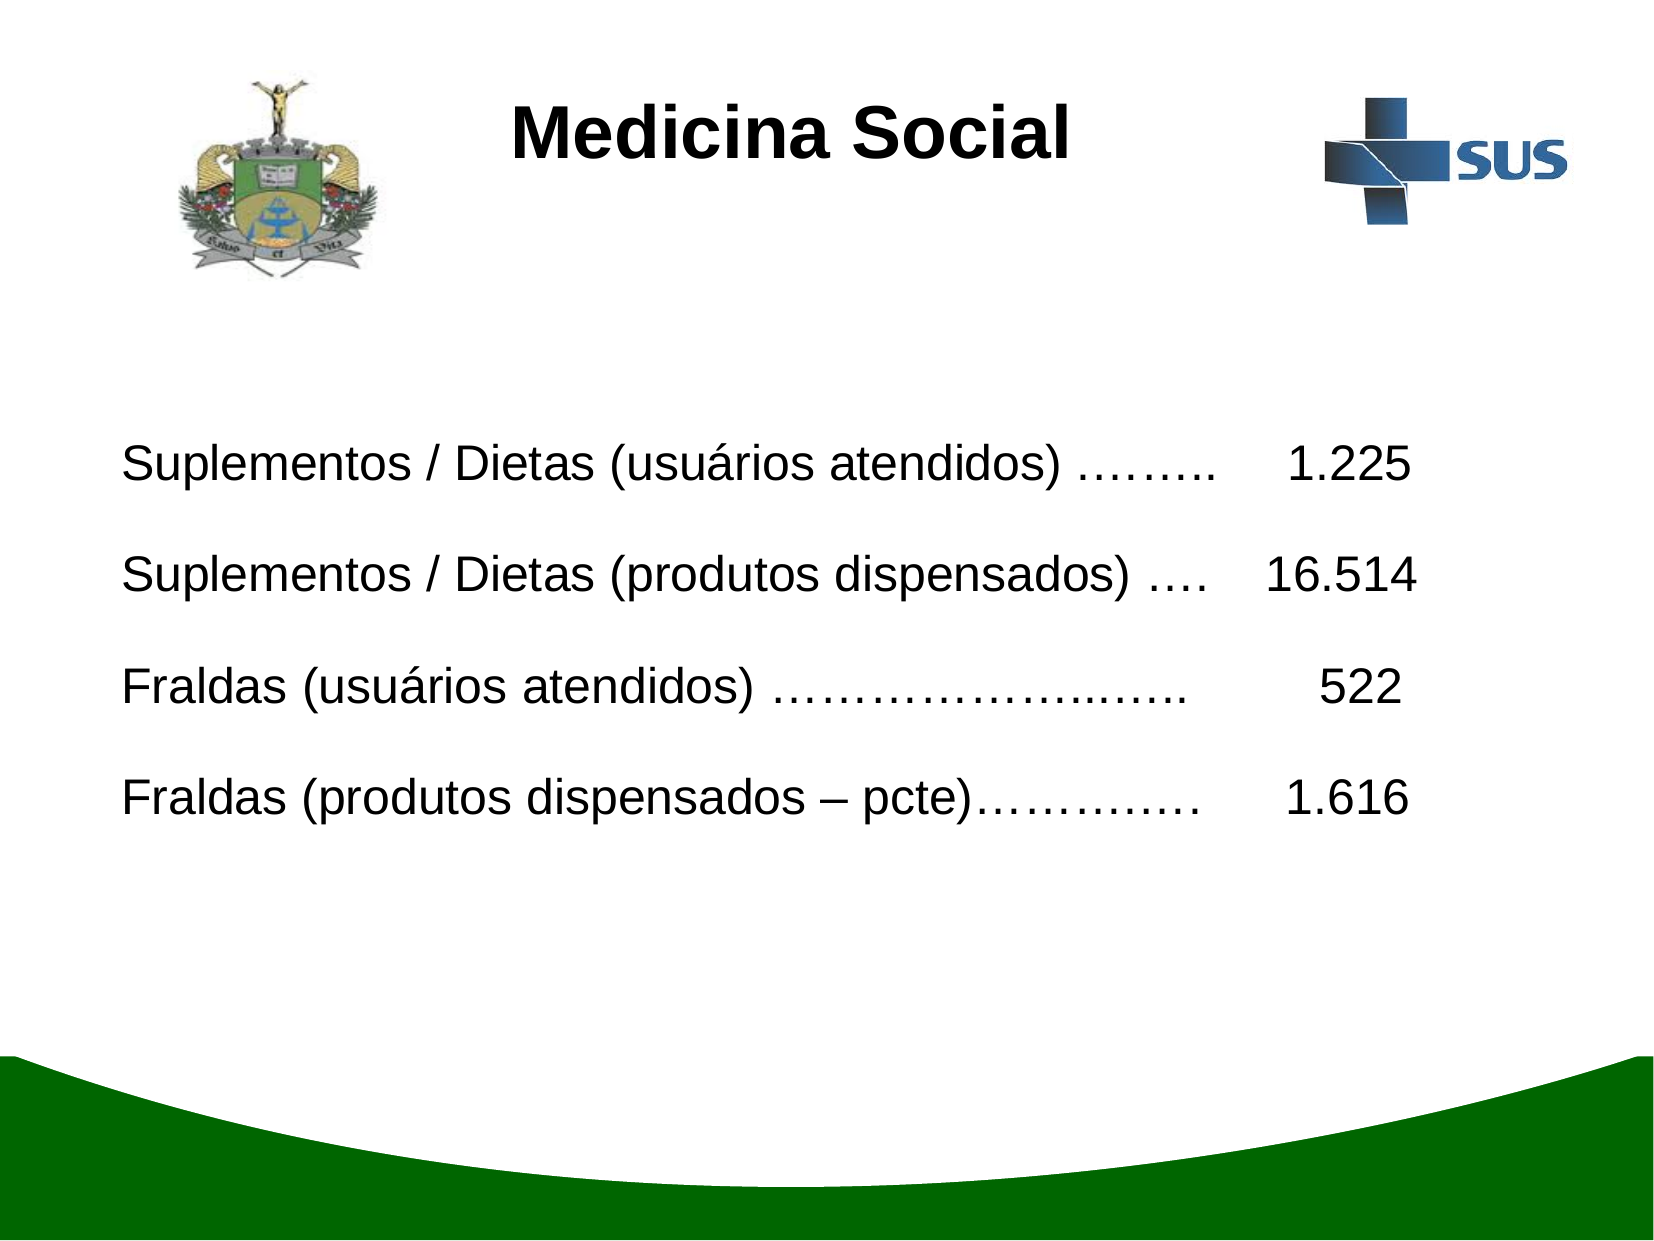

Medicina Social
Suplementos / Dietas (usuários atendidos) .…….. 1.225
Suplementos / Dietas (produtos dispensados) …. 16.514
Fraldas (usuários atendidos) ………………...….. 522
Fraldas (produtos dispensados – pcte)……….…. 1.616